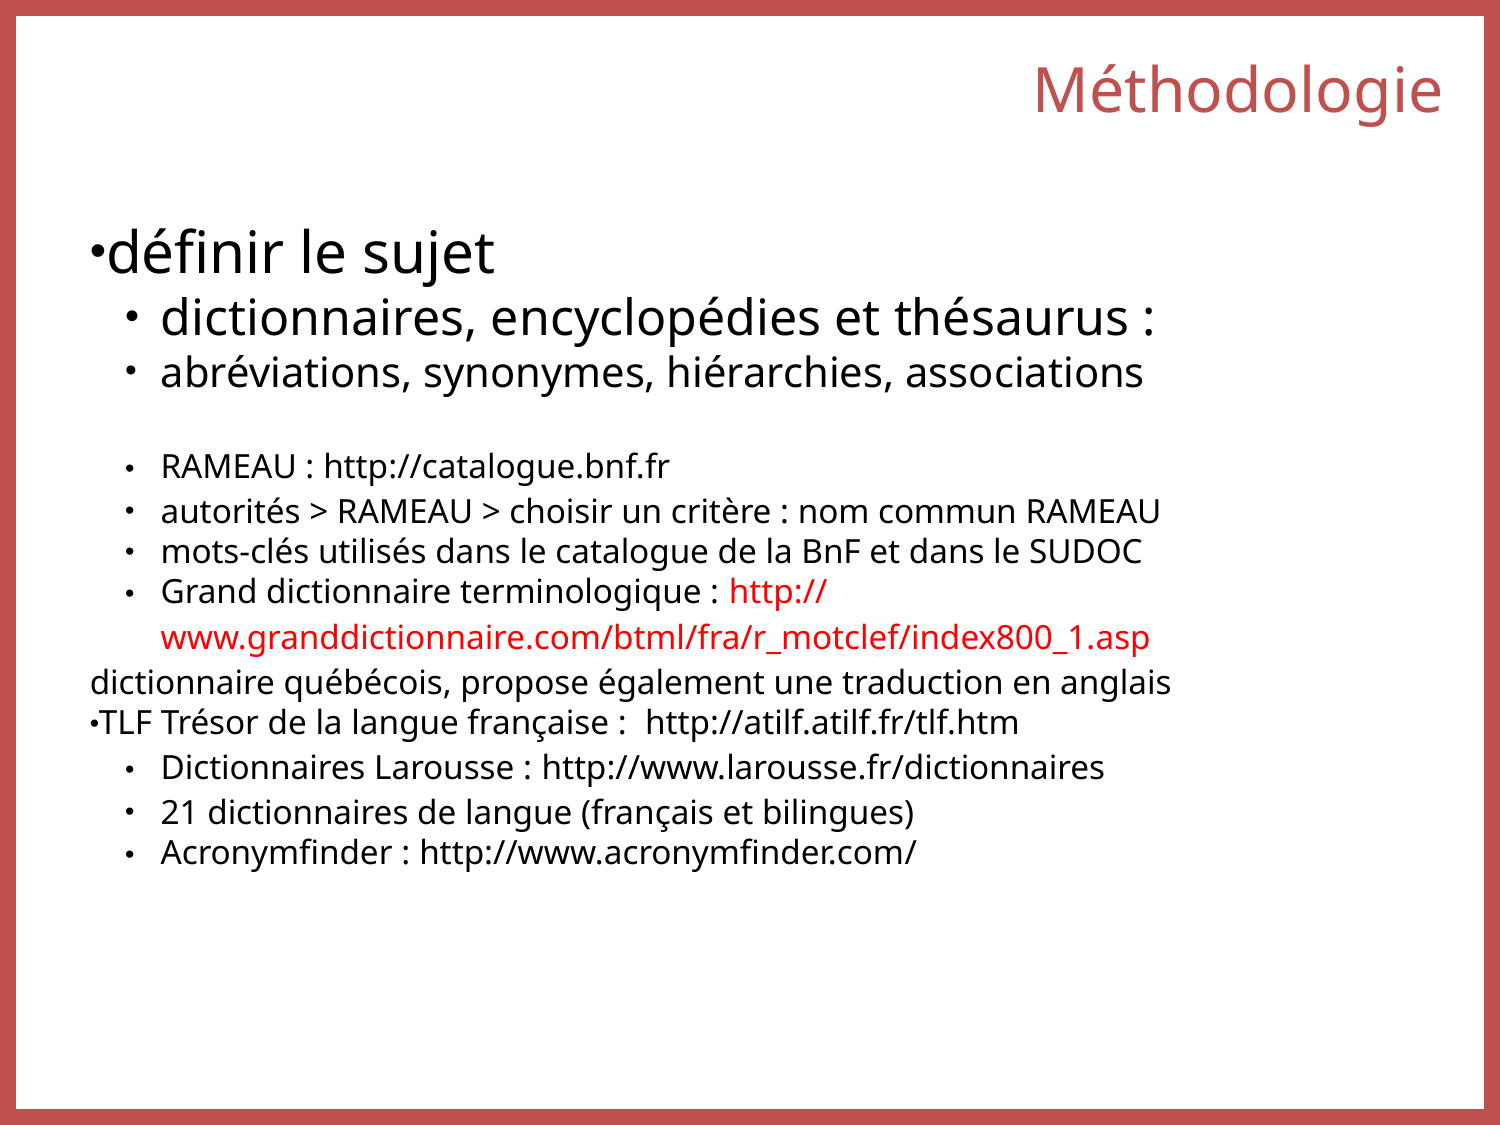

Méthodologie
définir le sujet
dictionnaires, encyclopédies et thésaurus :
abréviations, synonymes, hiérarchies, associations
RAMEAU : http://catalogue.bnf.fr
autorités > RAMEAU > choisir un critère : nom commun RAMEAU
mots-clés utilisés dans le catalogue de la BnF et dans le SUDOC
Grand dictionnaire terminologique : http://www.granddictionnaire.com/btml/fra/r_motclef/index800_1.asp
dictionnaire québécois, propose également une traduction en anglais
TLF Trésor de la langue française : http://atilf.atilf.fr/tlf.htm
Dictionnaires Larousse : http://www.larousse.fr/dictionnaires
21 dictionnaires de langue (français et bilingues)
Acronymfinder : http://www.acronymfinder.com/